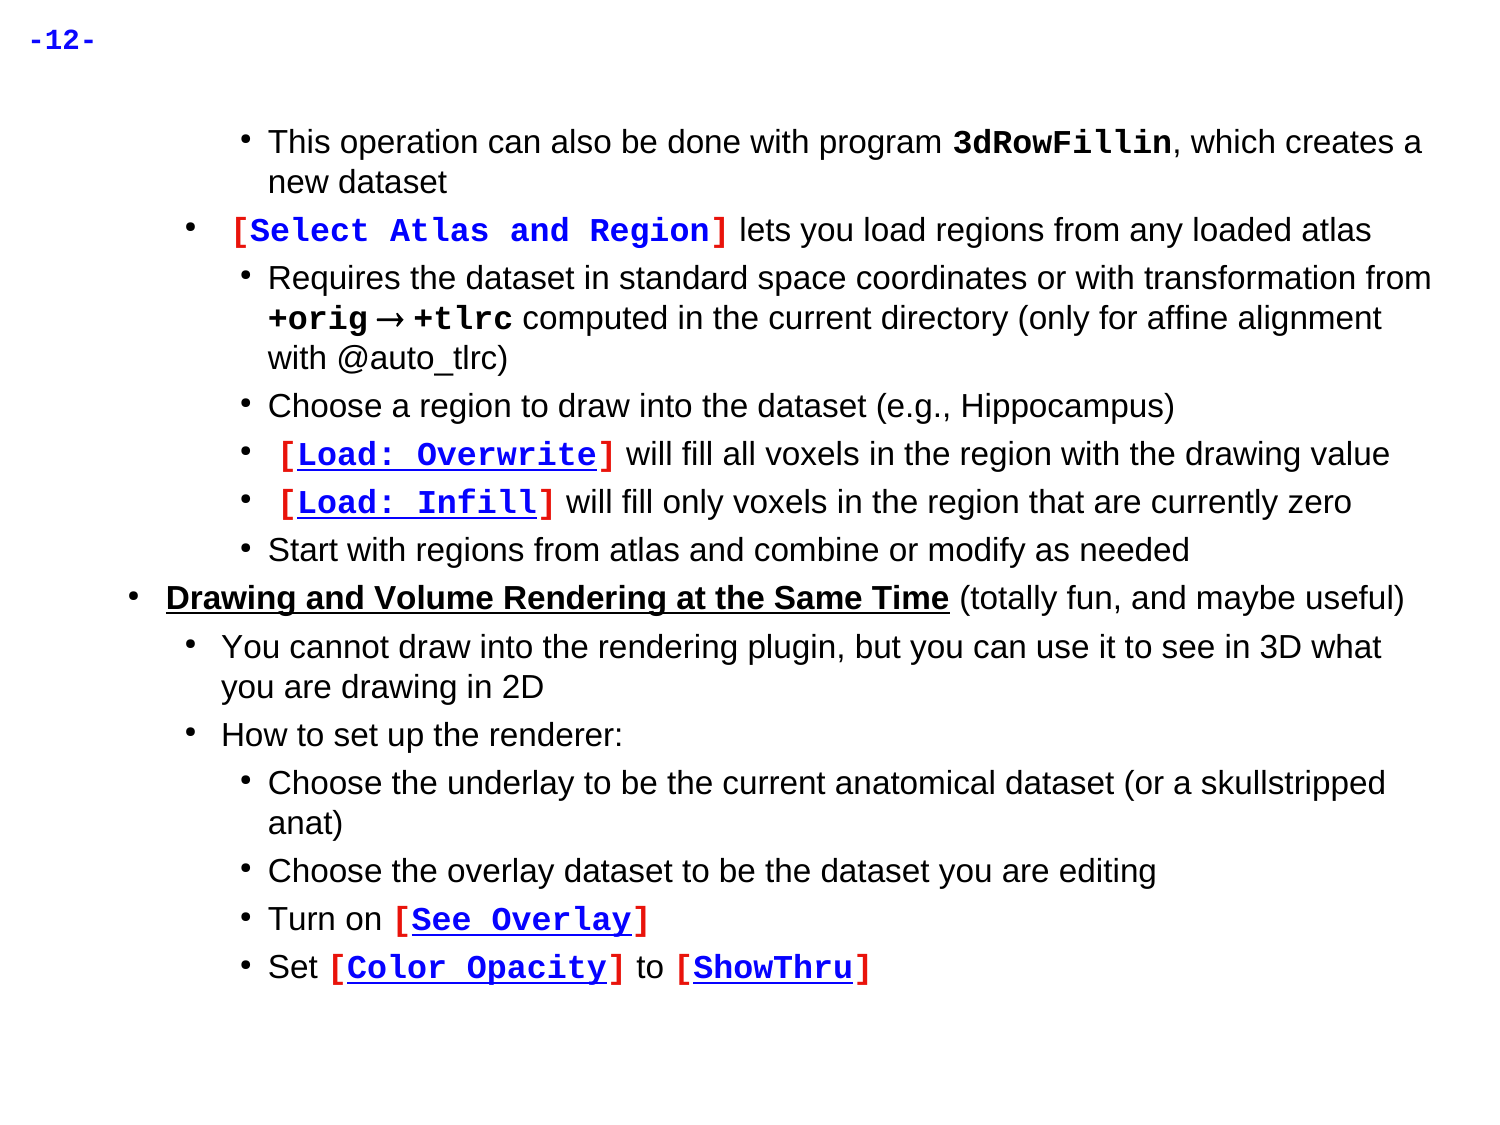

# This operation can also be done with program 3dRowFillin, which creates a new dataset
 [Select Atlas and Region] lets you load regions from any loaded atlas
Requires the dataset in standard space coordinates or with transformation from +orig  +tlrc computed in the current directory (only for affine alignment with @auto_tlrc)
Choose a region to draw into the dataset (e.g., Hippocampus)
 [Load: Overwrite] will fill all voxels in the region with the drawing value
 [Load: Infill] will fill only voxels in the region that are currently zero
Start with regions from atlas and combine or modify as needed
Drawing and Volume Rendering at the Same Time (totally fun, and maybe useful)
You cannot draw into the rendering plugin, but you can use it to see in 3D what you are drawing in 2D
How to set up the renderer:
Choose the underlay to be the current anatomical dataset (or a skullstripped anat)
Choose the overlay dataset to be the dataset you are editing
Turn on [See Overlay]
Set [Color Opacity] to [ShowThru]